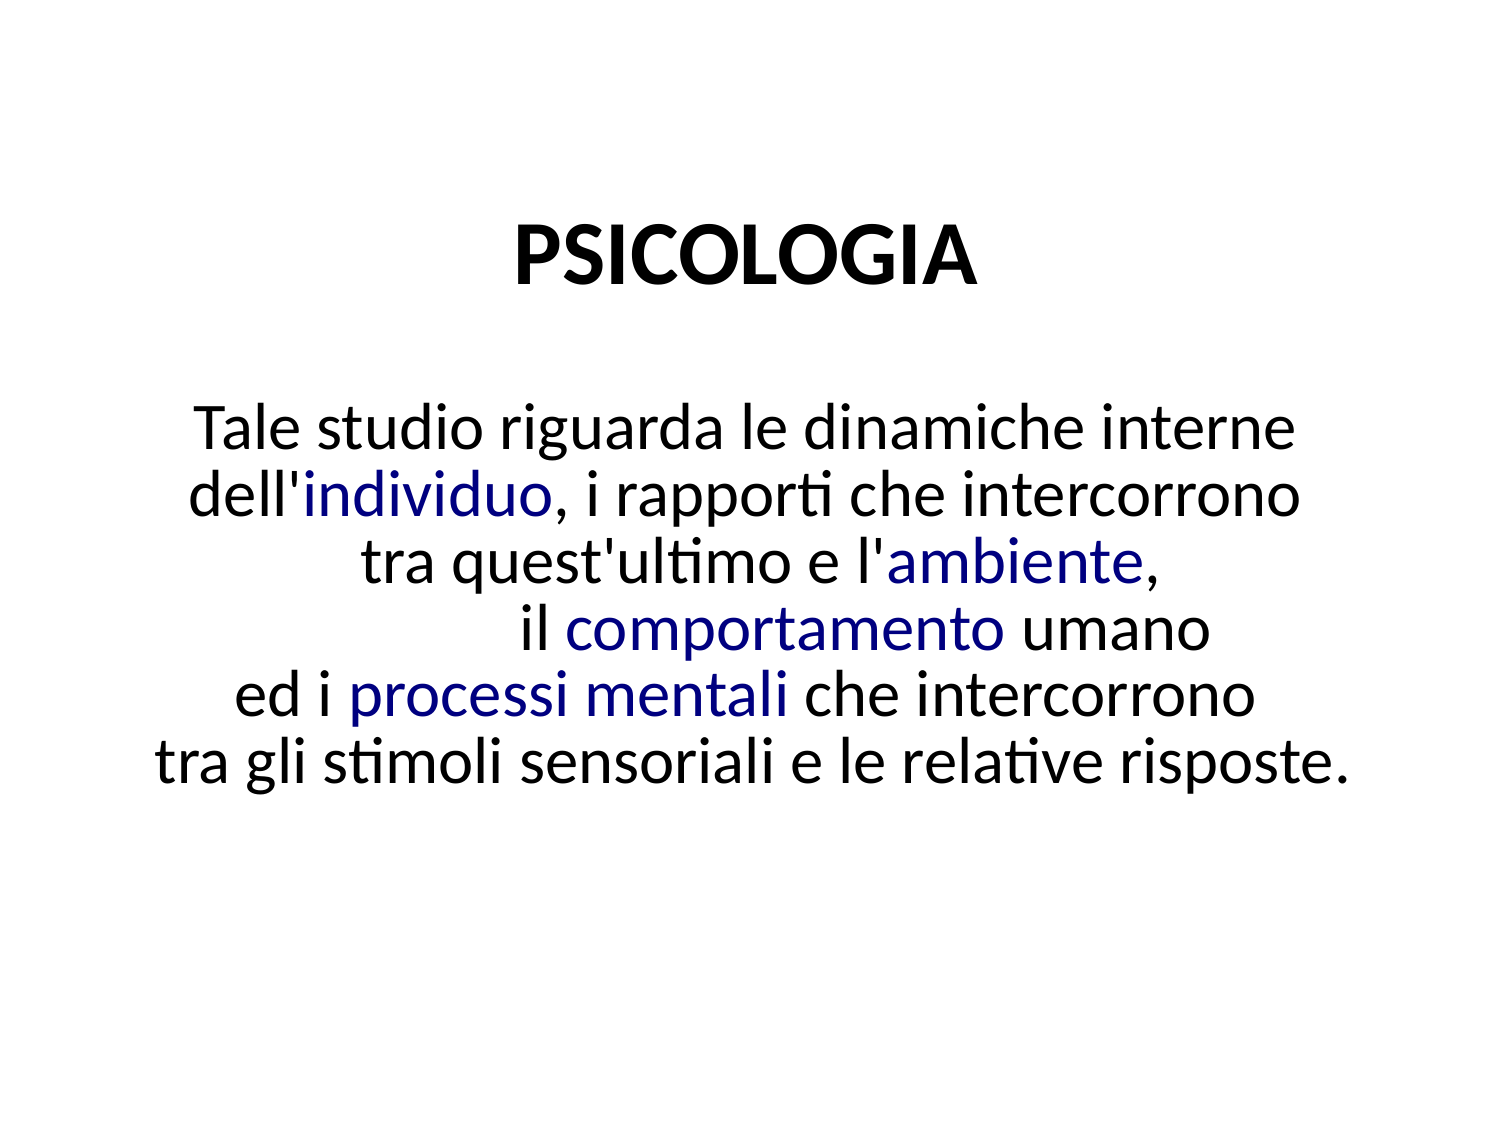

# PSICOLOGIA Tale studio riguarda le dinamiche interne dell'individuo, i rapporti che intercorrono tra quest'ultimo e l'ambiente, il comportamento umano ed i processi mentali che intercorrono tra gli stimoli sensoriali e le relative risposte.